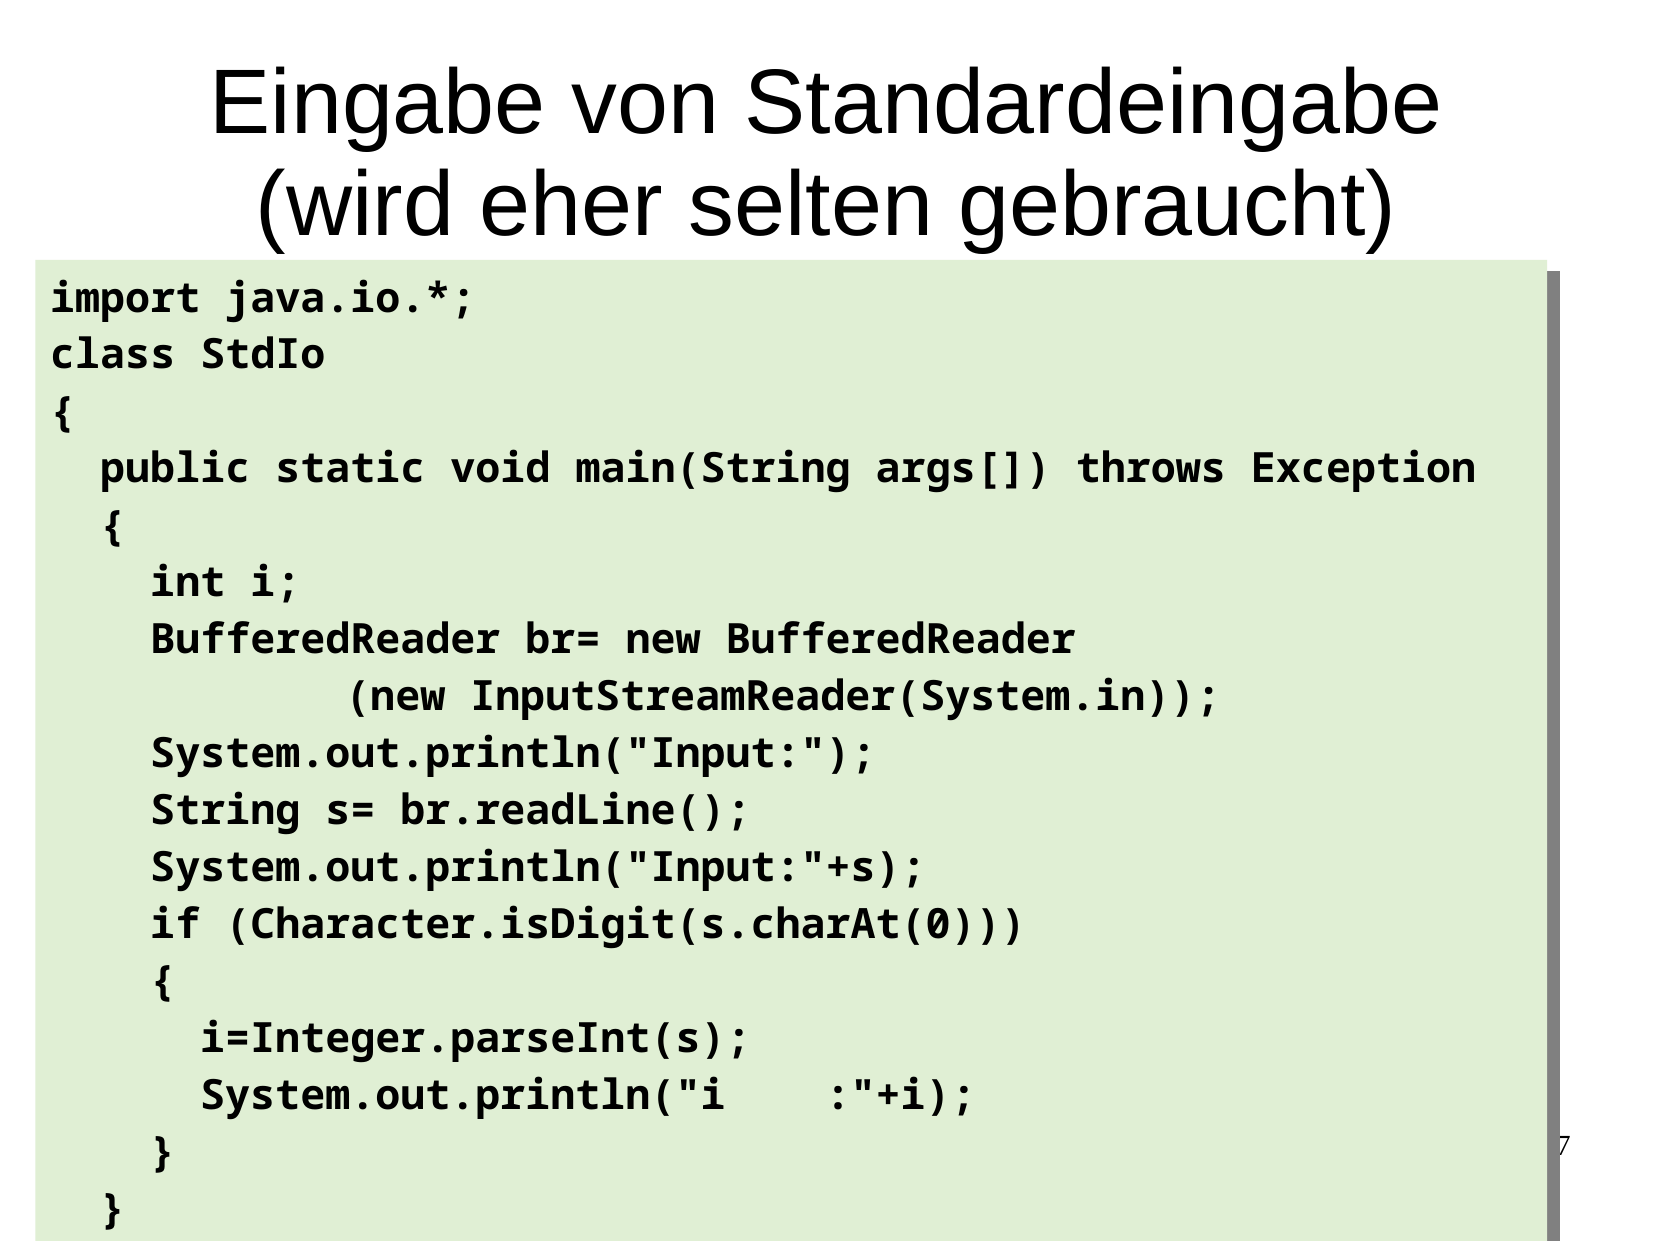

# Eingabe von Standardeingabe (wird eher selten gebraucht)
import java.io.*;
class StdIo
{
 public static void main(String args[]) throws Exception
 {
 int i;
 BufferedReader br= new BufferedReader
				(new InputStreamReader(System.in));
 System.out.println("Input:");
 String s= br.readLine();
 System.out.println("Input:"+s);
 if (Character.isDigit(s.charAt(0)))
 {
 i=Integer.parseInt(s);
 System.out.println("i :"+i);
 }
 }
}
17